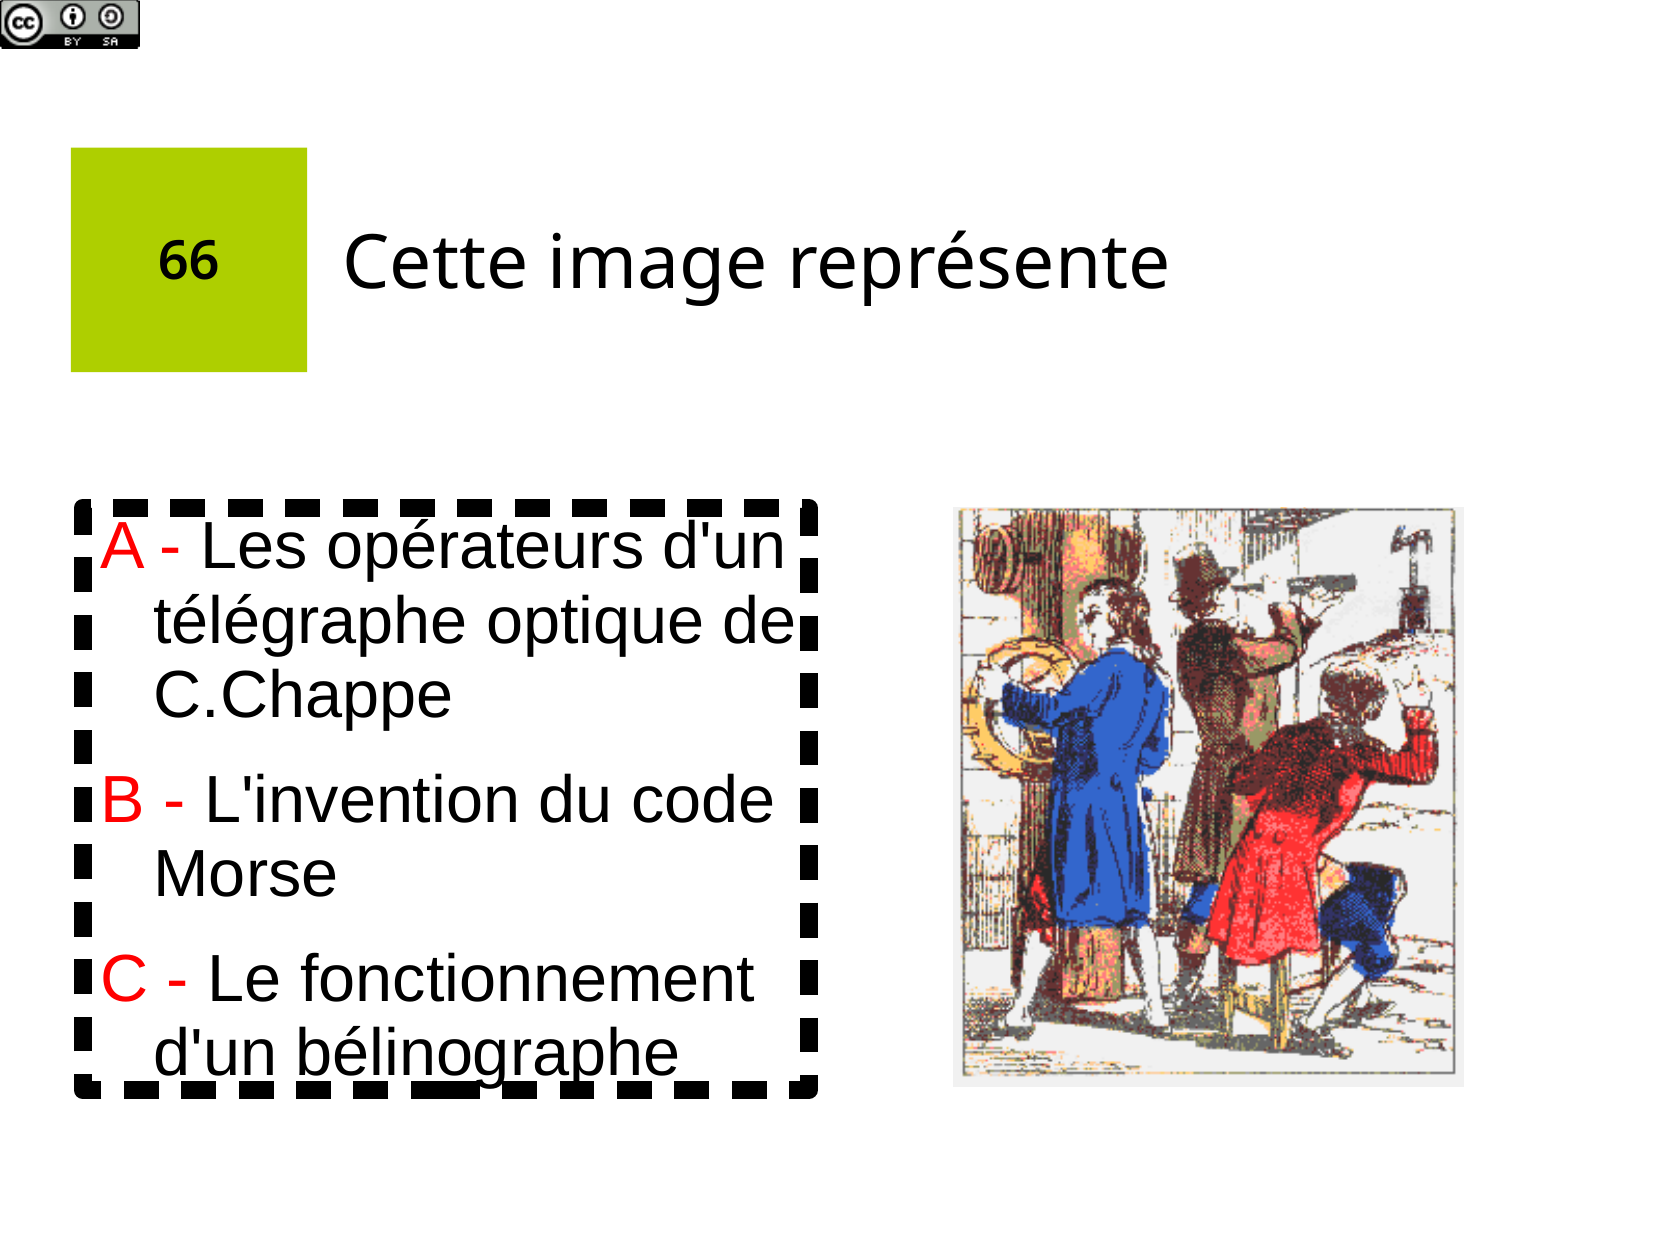

# Cette image représente
66
Les opérateurs d'un télégraphe optique de C.Chappe
L'invention du code Morse
Le fonctionnement d'un bélinographe